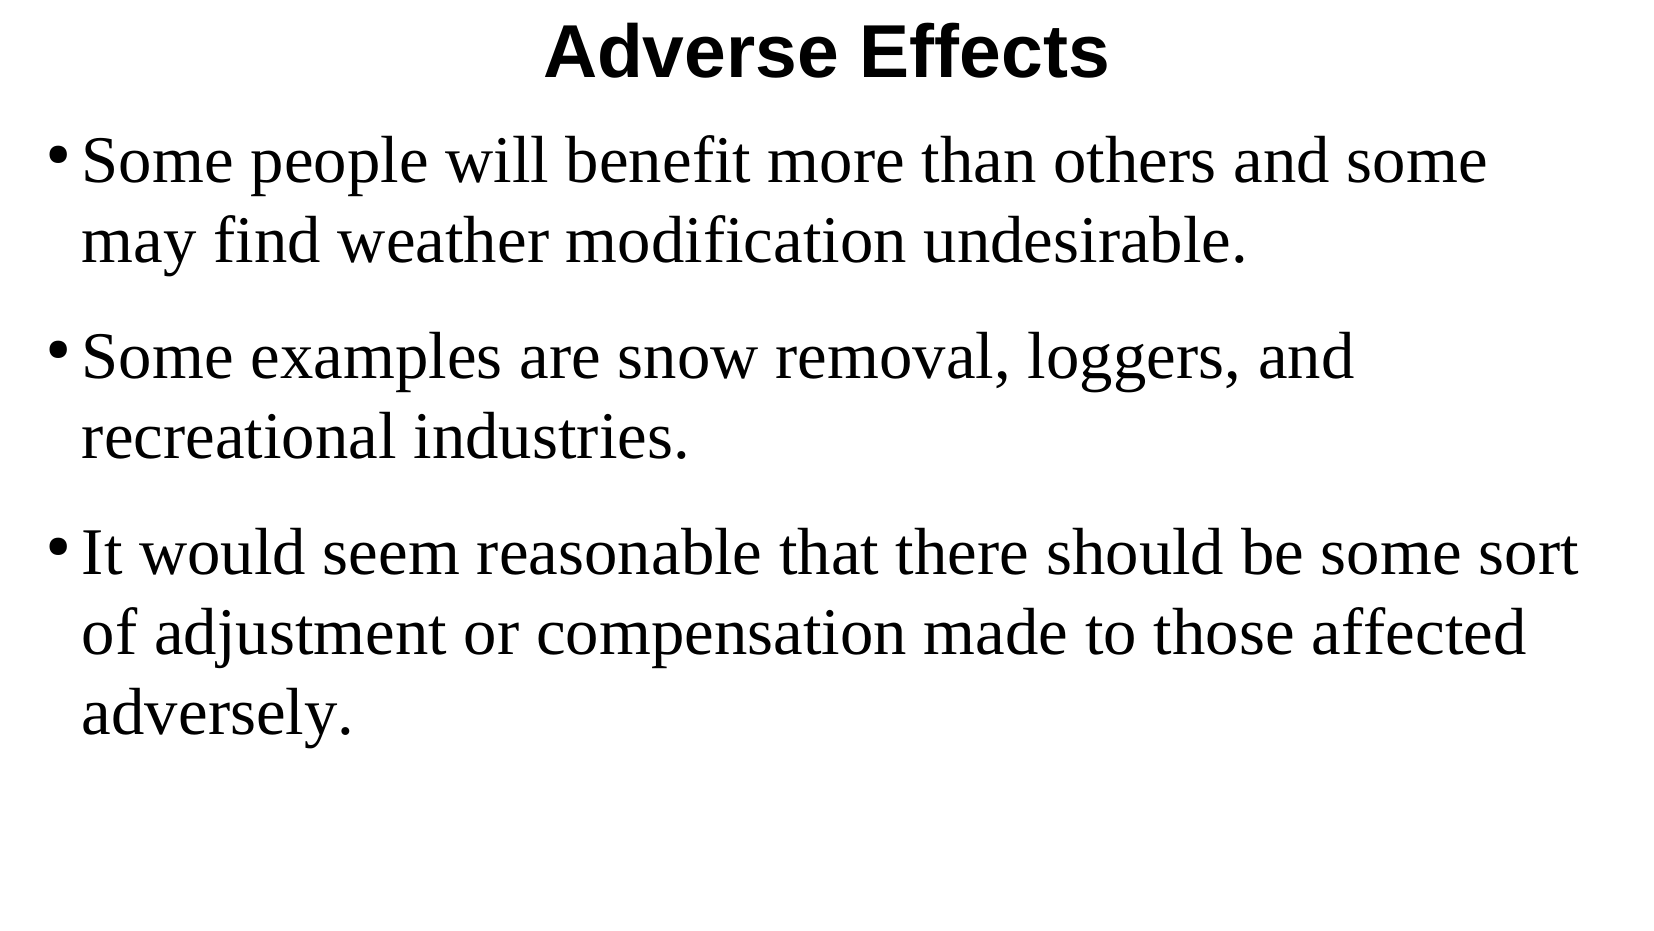

# Adverse Effects
Some people will benefit more than others and some may find weather modification undesirable.
Some examples are snow removal, loggers, and recreational industries.
It would seem reasonable that there should be some sort of adjustment or compensation made to those affected adversely.